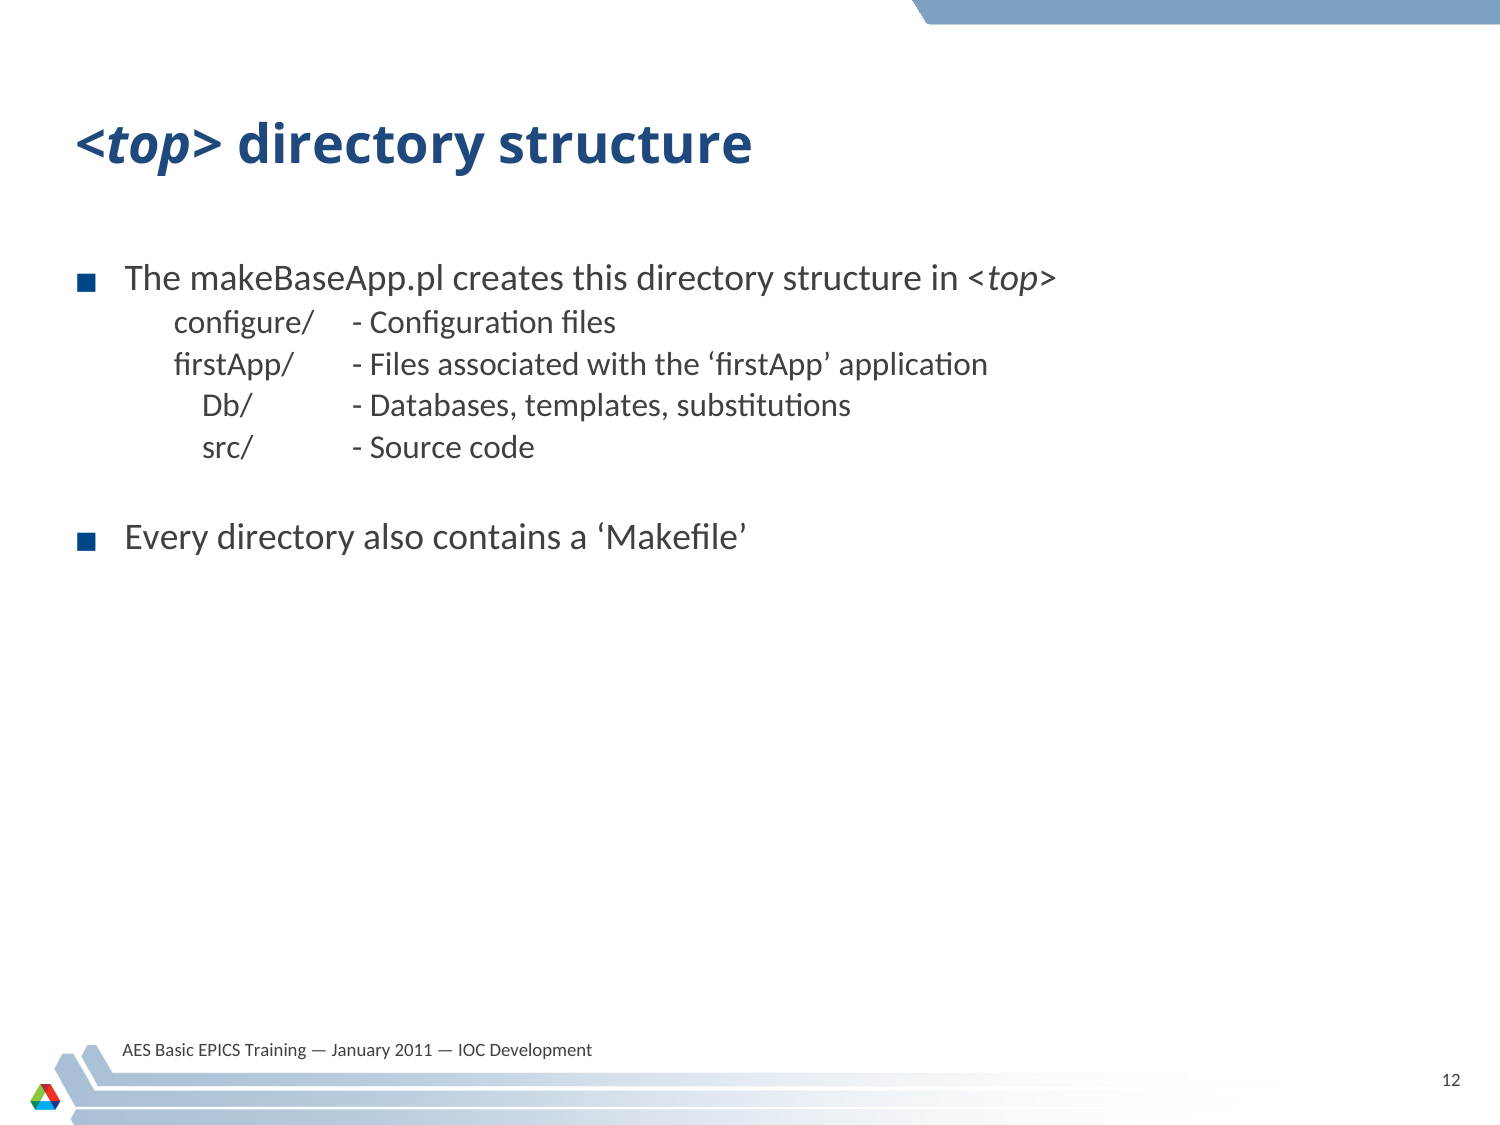

# <top> directory structure
The makeBaseApp.pl creates this directory structure in <top>
configure/	- Configuration files
firstApp/	- Files associated with the ‘firstApp’ application
	Db/	- Databases, templates, substitutions
	src/	- Source code
Every directory also contains a ‘Makefile’
AES Basic EPICS Training — January 2011 — IOC Development
12